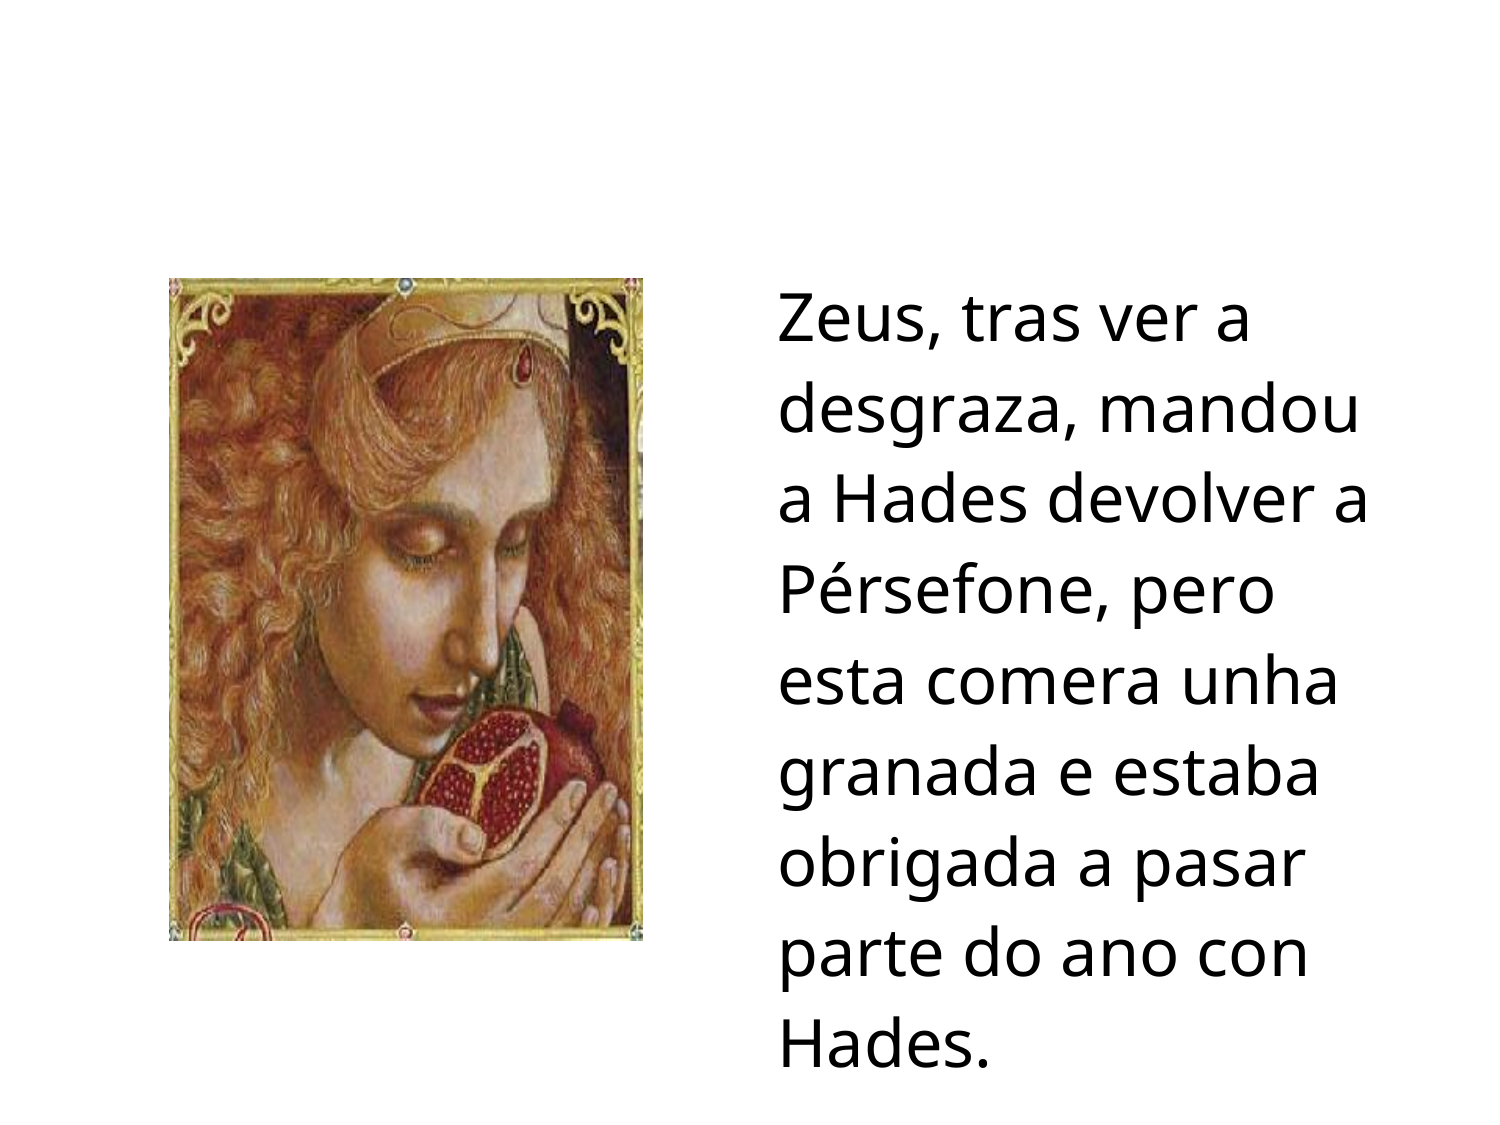

#
Zeus, tras ver a desgraza, mandou a Hades devolver a Pérsefone, pero esta comera unha granada e estaba obrigada a pasar parte do ano con Hades.